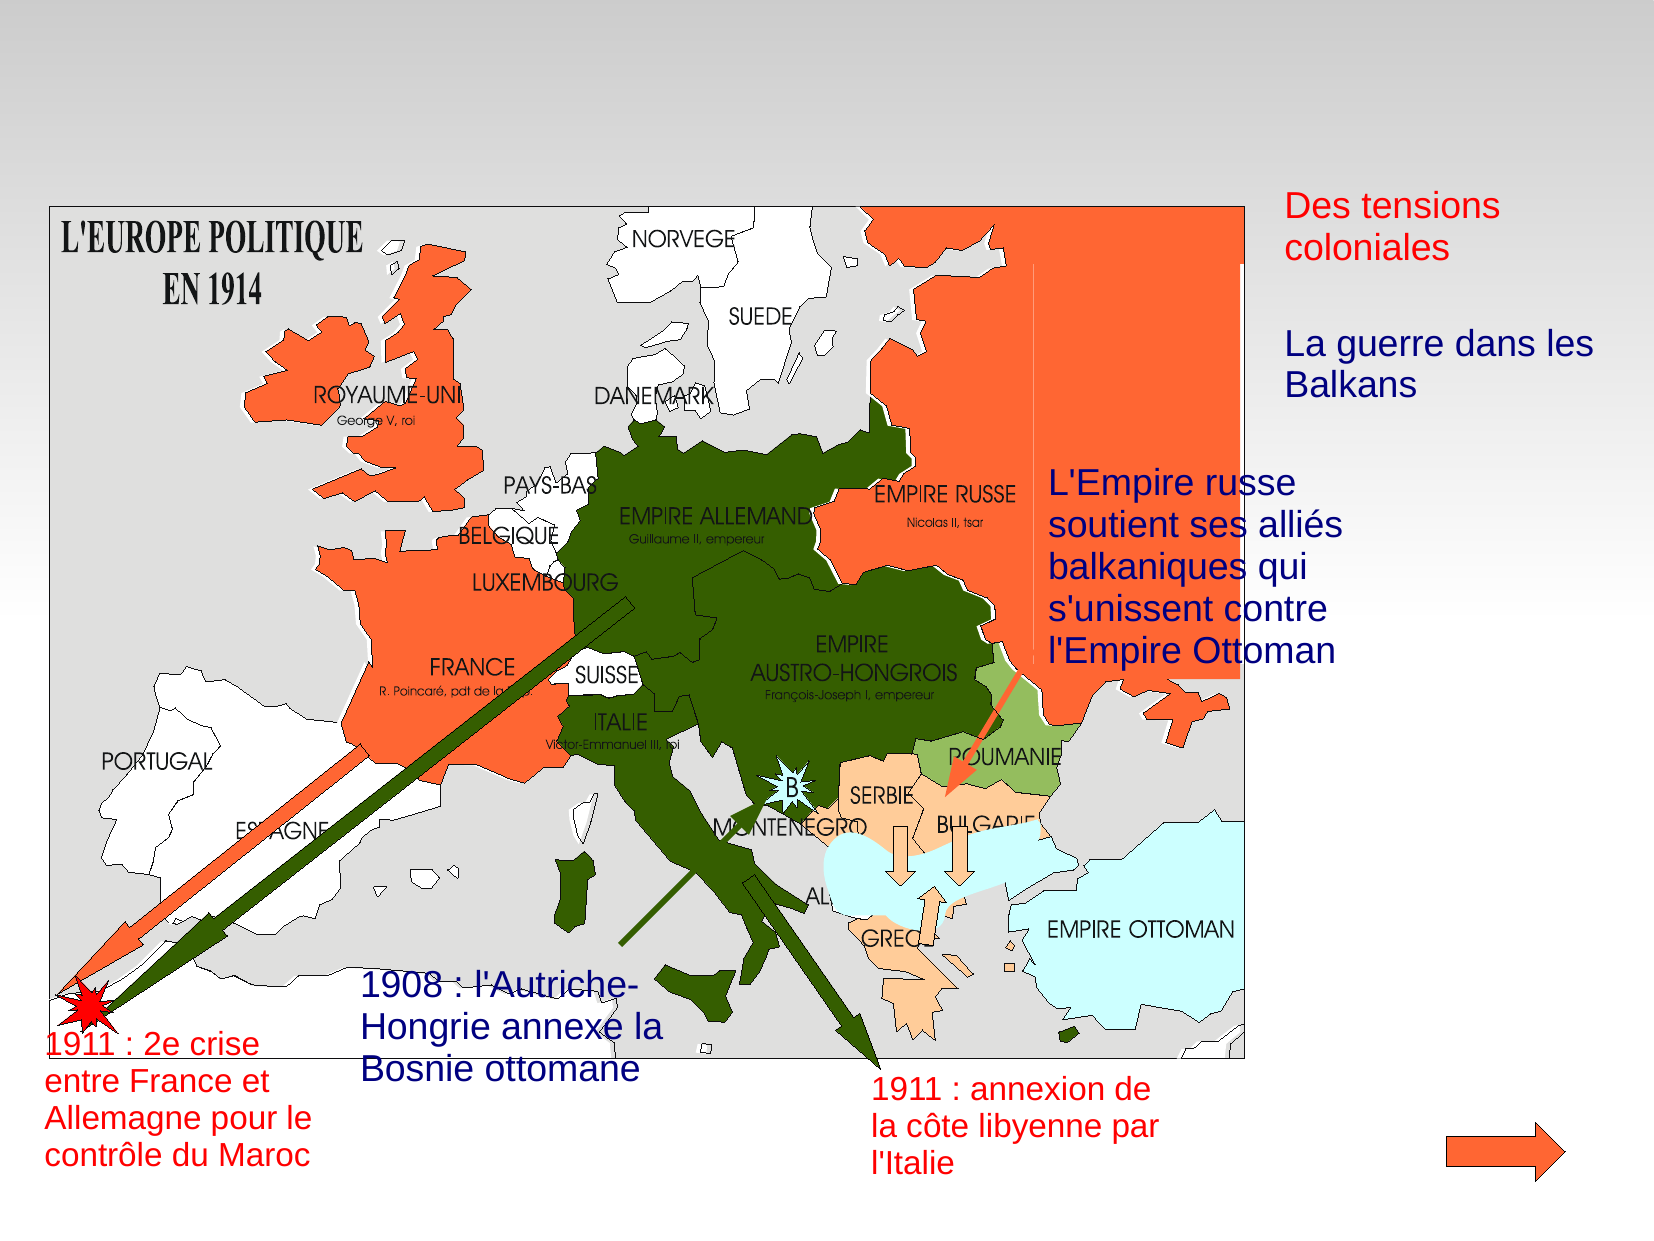

Des tensions coloniales
La guerre dans les Balkans
L'Empire russe soutient ses alliés balkaniques qui s'unissent contre l'Empire Ottoman
1908 : l'Autriche-Hongrie annexe la Bosnie ottomane
1911 : 2e crise entre France et Allemagne pour le contrôle du Maroc
1911 : annexion de la côte libyenne par l'Italie